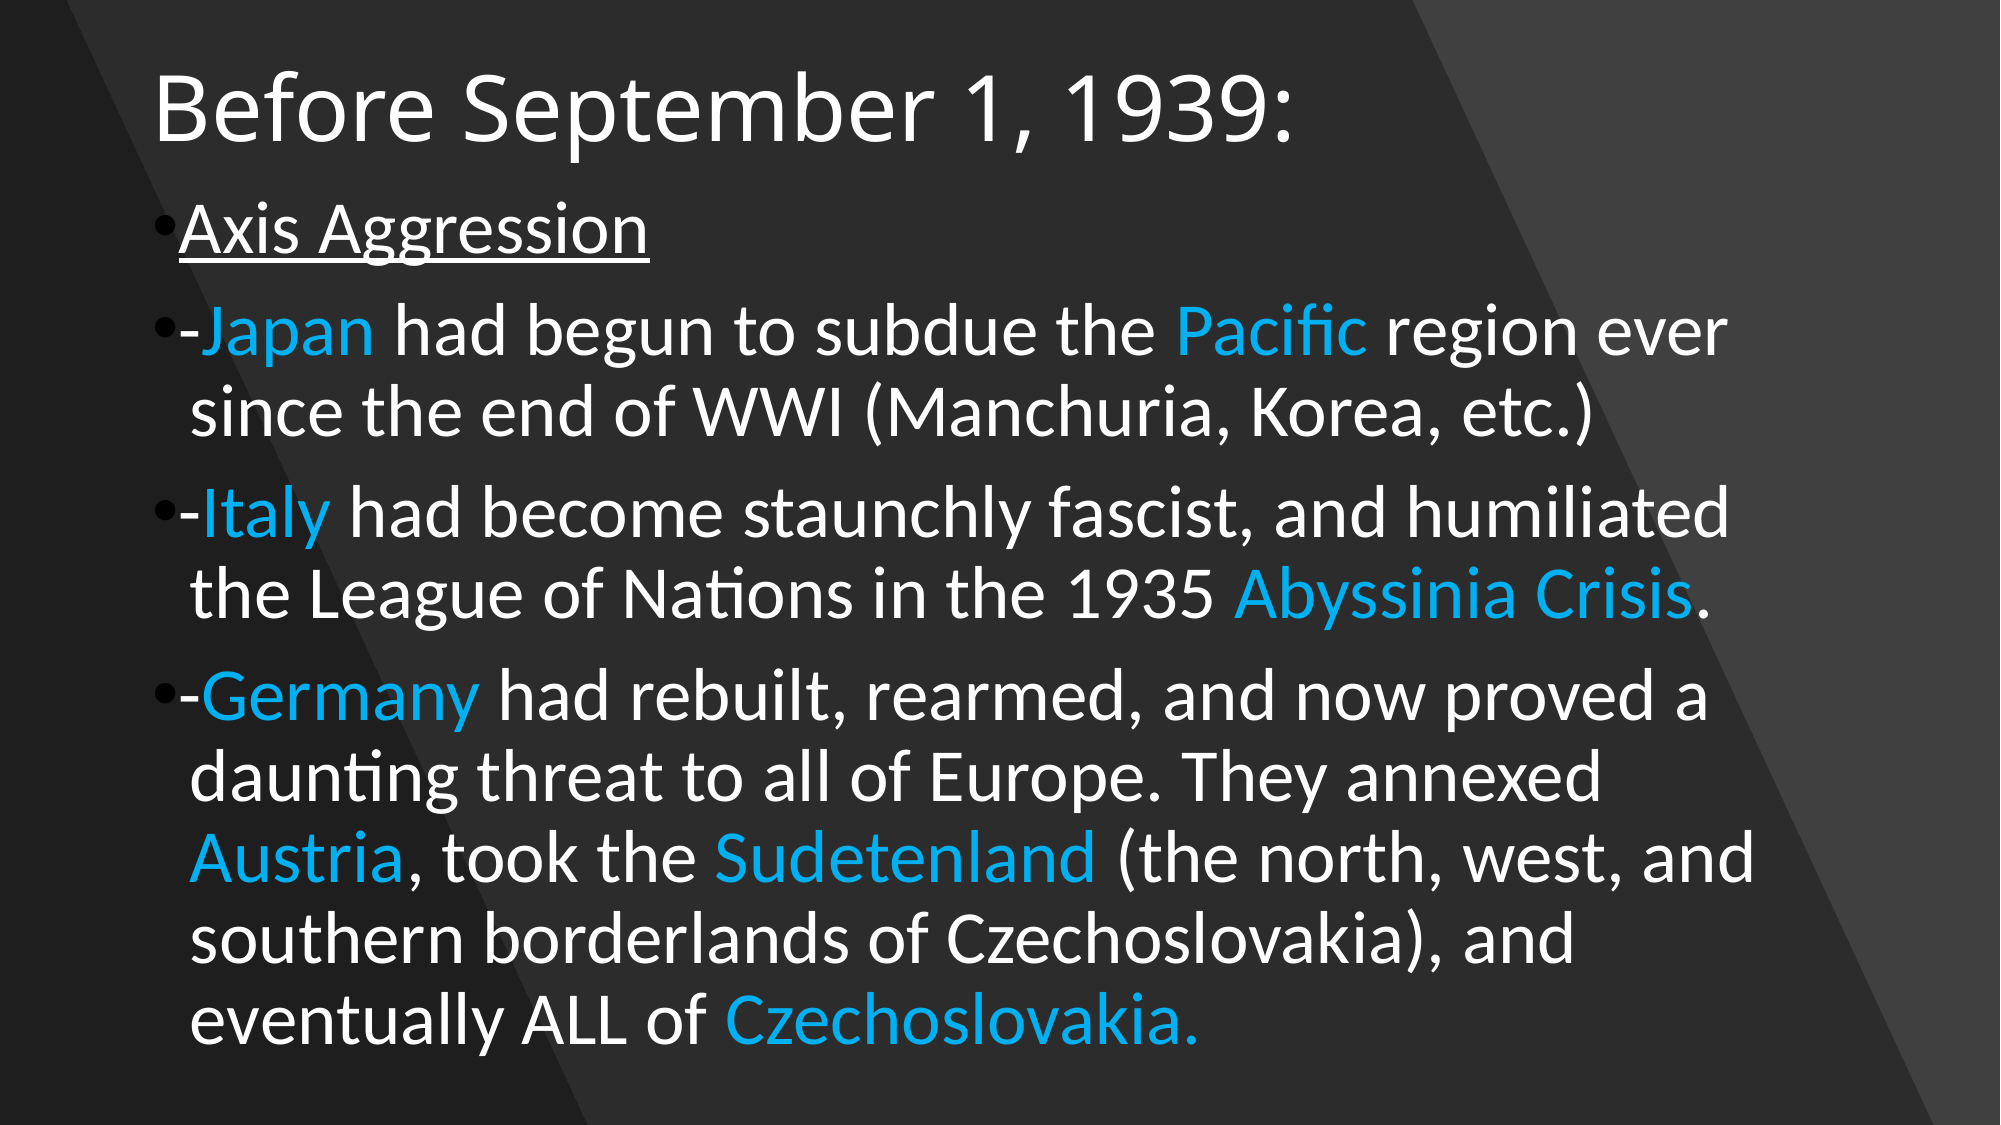

# Before September 1, 1939:
Axis Aggression
-Japan had begun to subdue the Pacific region ever since the end of WWI (Manchuria, Korea, etc.)
-Italy had become staunchly fascist, and humiliated the League of Nations in the 1935 Abyssinia Crisis.
-Germany had rebuilt, rearmed, and now proved a daunting threat to all of Europe. They annexed Austria, took the Sudetenland (the north, west, and southern borderlands of Czechoslovakia), and eventually ALL of Czechoslovakia.